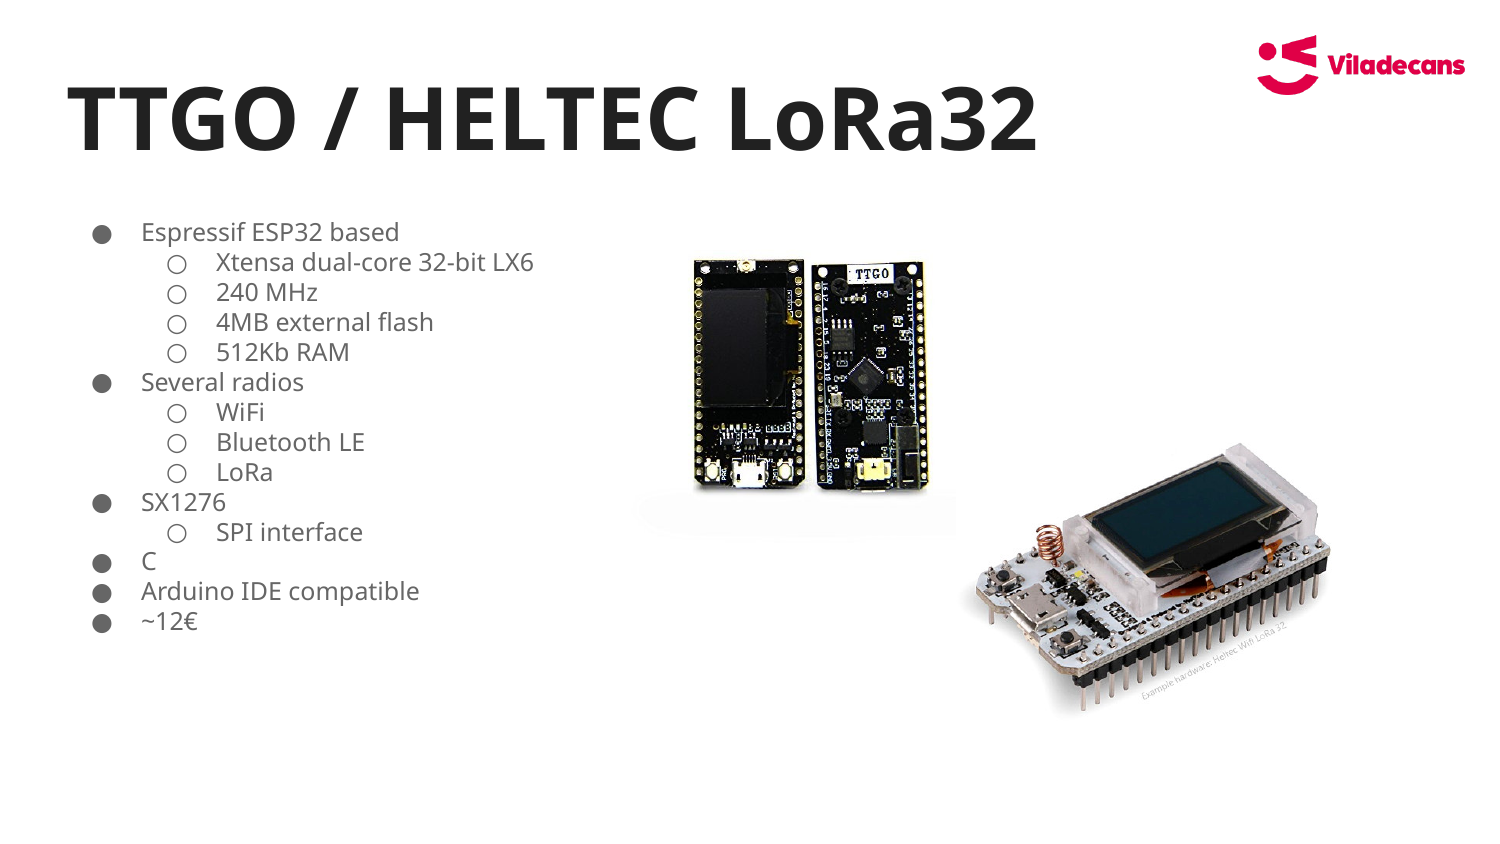

# TTGO / HELTEC LoRa32
Espressif ESP32 based
Xtensa dual-core 32-bit LX6
240 MHz
4MB external flash
512Kb RAM
Several radios
WiFi
Bluetooth LE
LoRa
SX1276
SPI interface
C
Arduino IDE compatible
~12€